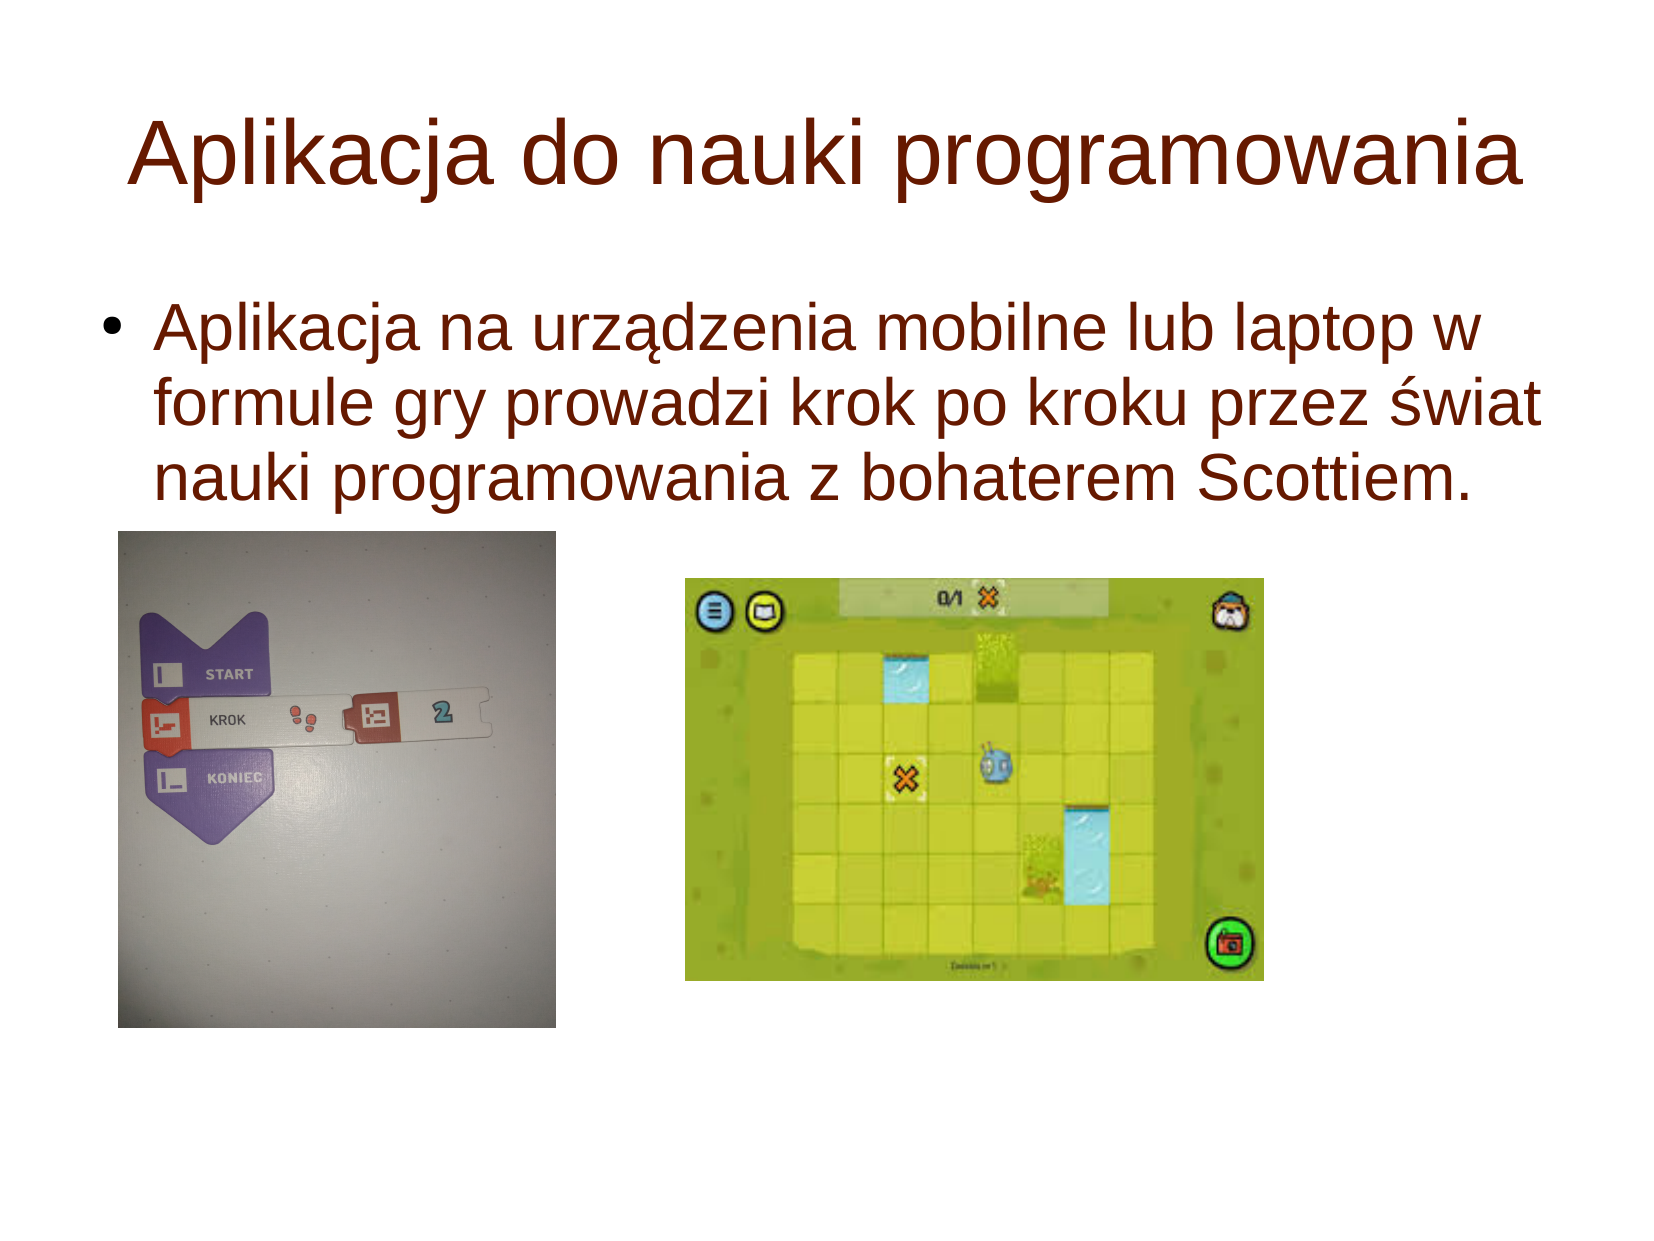

# Aplikacja do nauki programowania
Aplikacja na urządzenia mobilne lub laptop w formule gry prowadzi krok po kroku przez świat nauki programowania z bohaterem Scottiem.